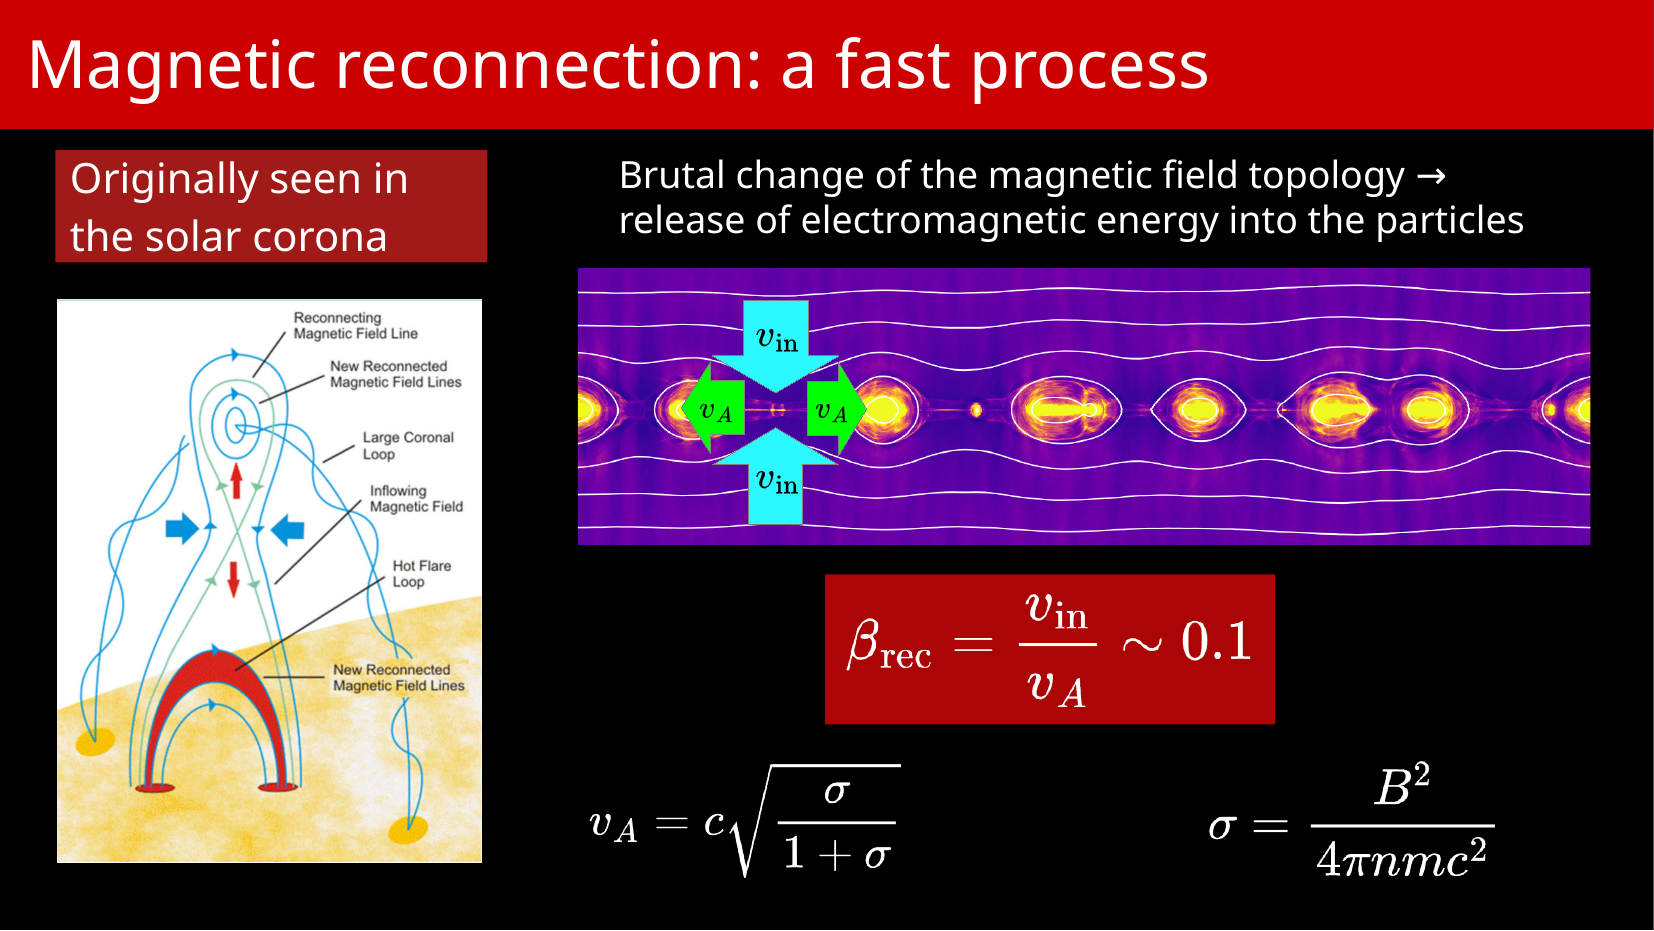

# Magnetic reconnection: a fast process
Brutal change of the magnetic field topology → release of electromagnetic energy into the particles
Originally seen in the solar corona